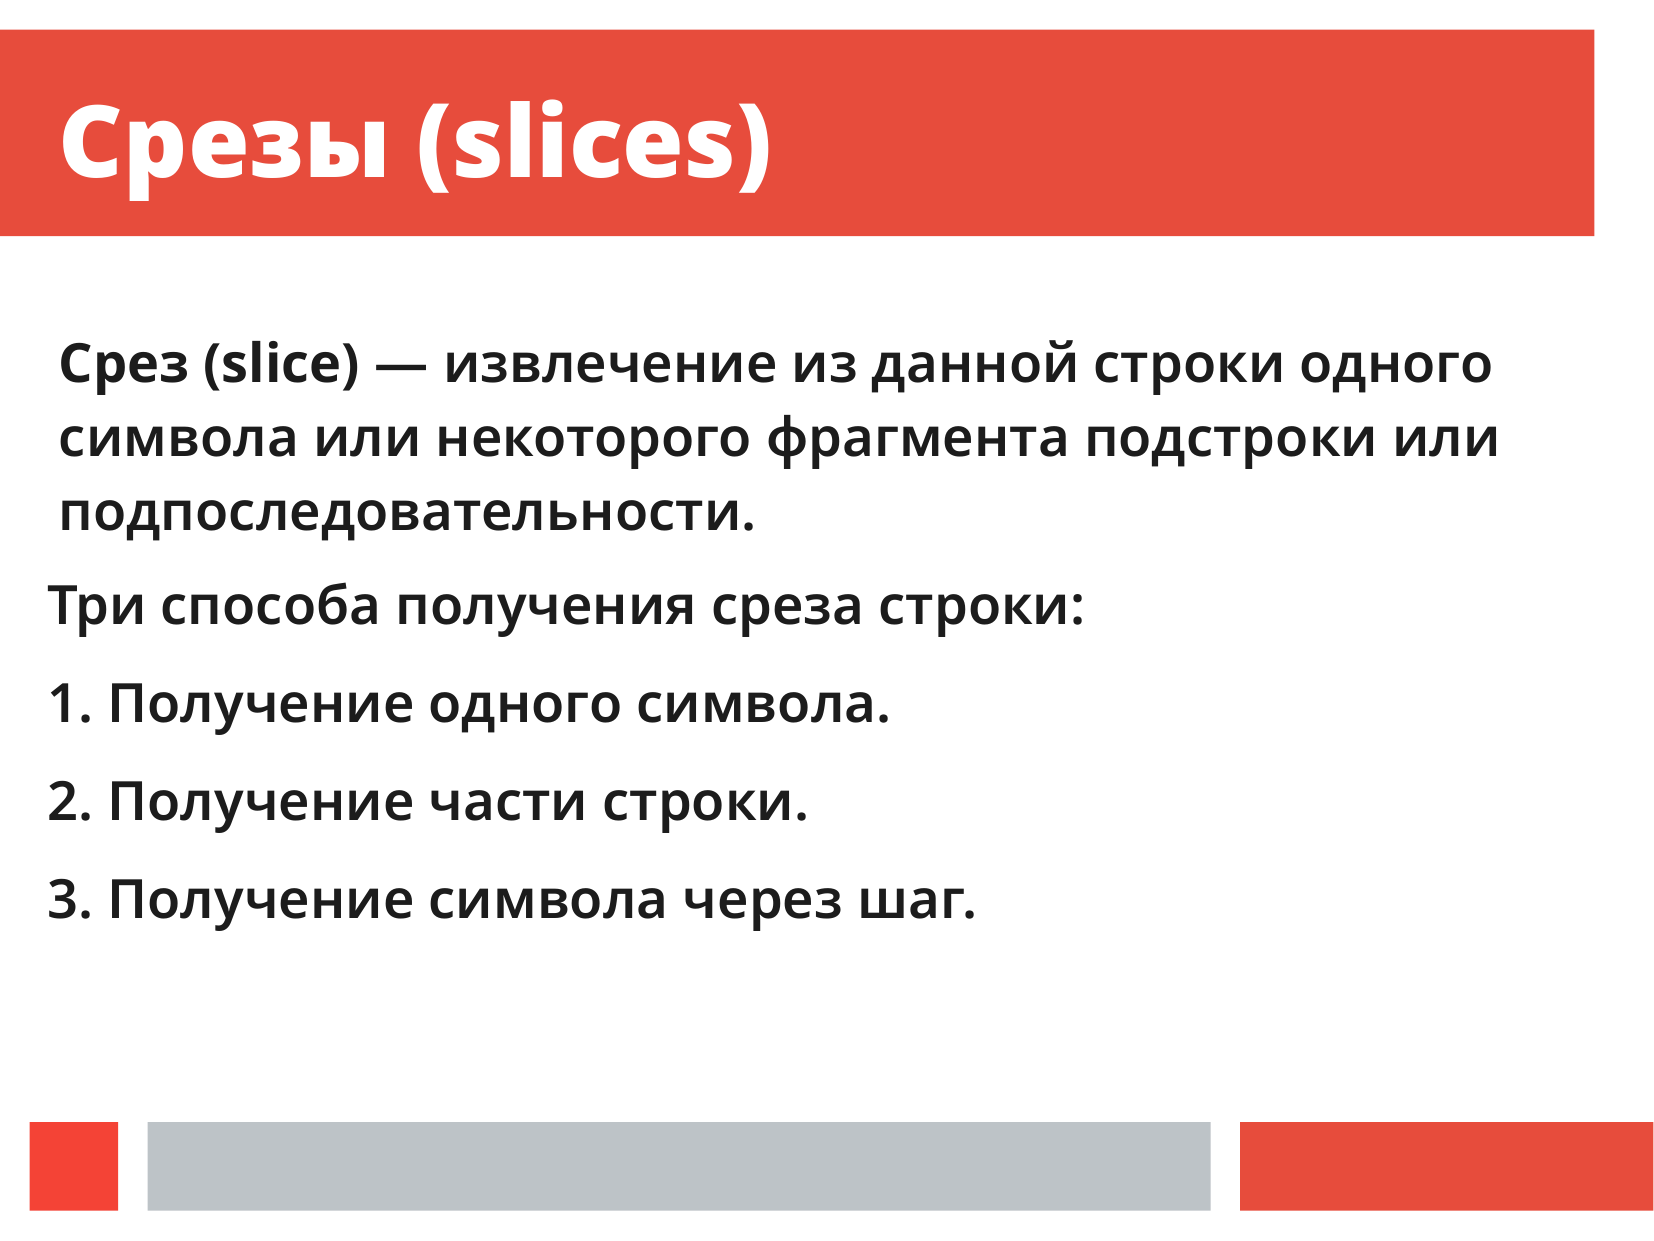

# Срезы (slices)
Срез (slice) — извлечение из данной строки одного символа или некоторого фрагмента подстроки или подпоследовательности.
Три способа получения среза строки:
1. Получение одного символа.
2. Получение части строки.
3. Получение символа через шаг.